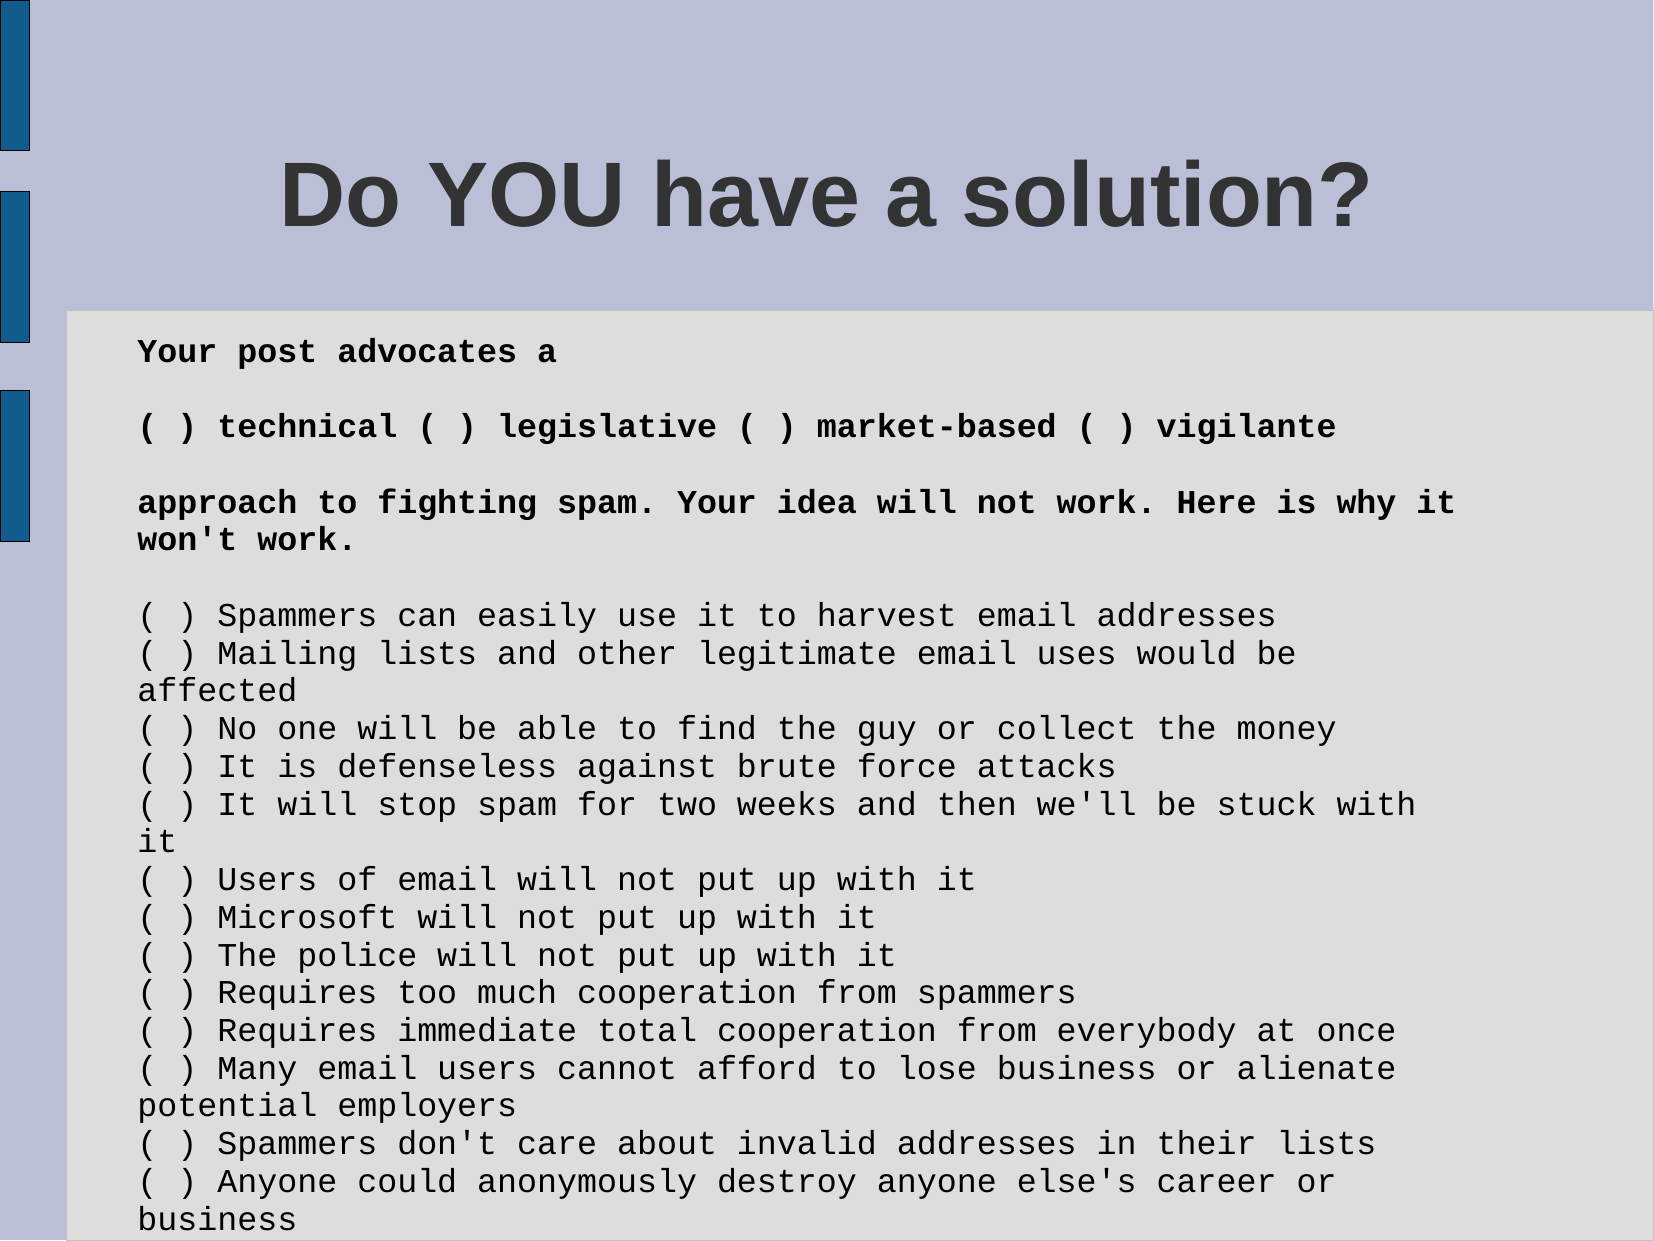

# Do YOU have a solution?
Your post advocates a
( ) technical ( ) legislative ( ) market-based ( ) vigilante
approach to fighting spam. Your idea will not work. Here is why it won't work.
( ) Spammers can easily use it to harvest email addresses
( ) Mailing lists and other legitimate email uses would be affected
( ) No one will be able to find the guy or collect the money
( ) It is defenseless against brute force attacks
( ) It will stop spam for two weeks and then we'll be stuck with it
( ) Users of email will not put up with it
( ) Microsoft will not put up with it
( ) The police will not put up with it
( ) Requires too much cooperation from spammers
( ) Requires immediate total cooperation from everybody at once
( ) Many email users cannot afford to lose business or alienate potential employers
( ) Spammers don't care about invalid addresses in their lists
( ) Anyone could anonymously destroy anyone else's career or business